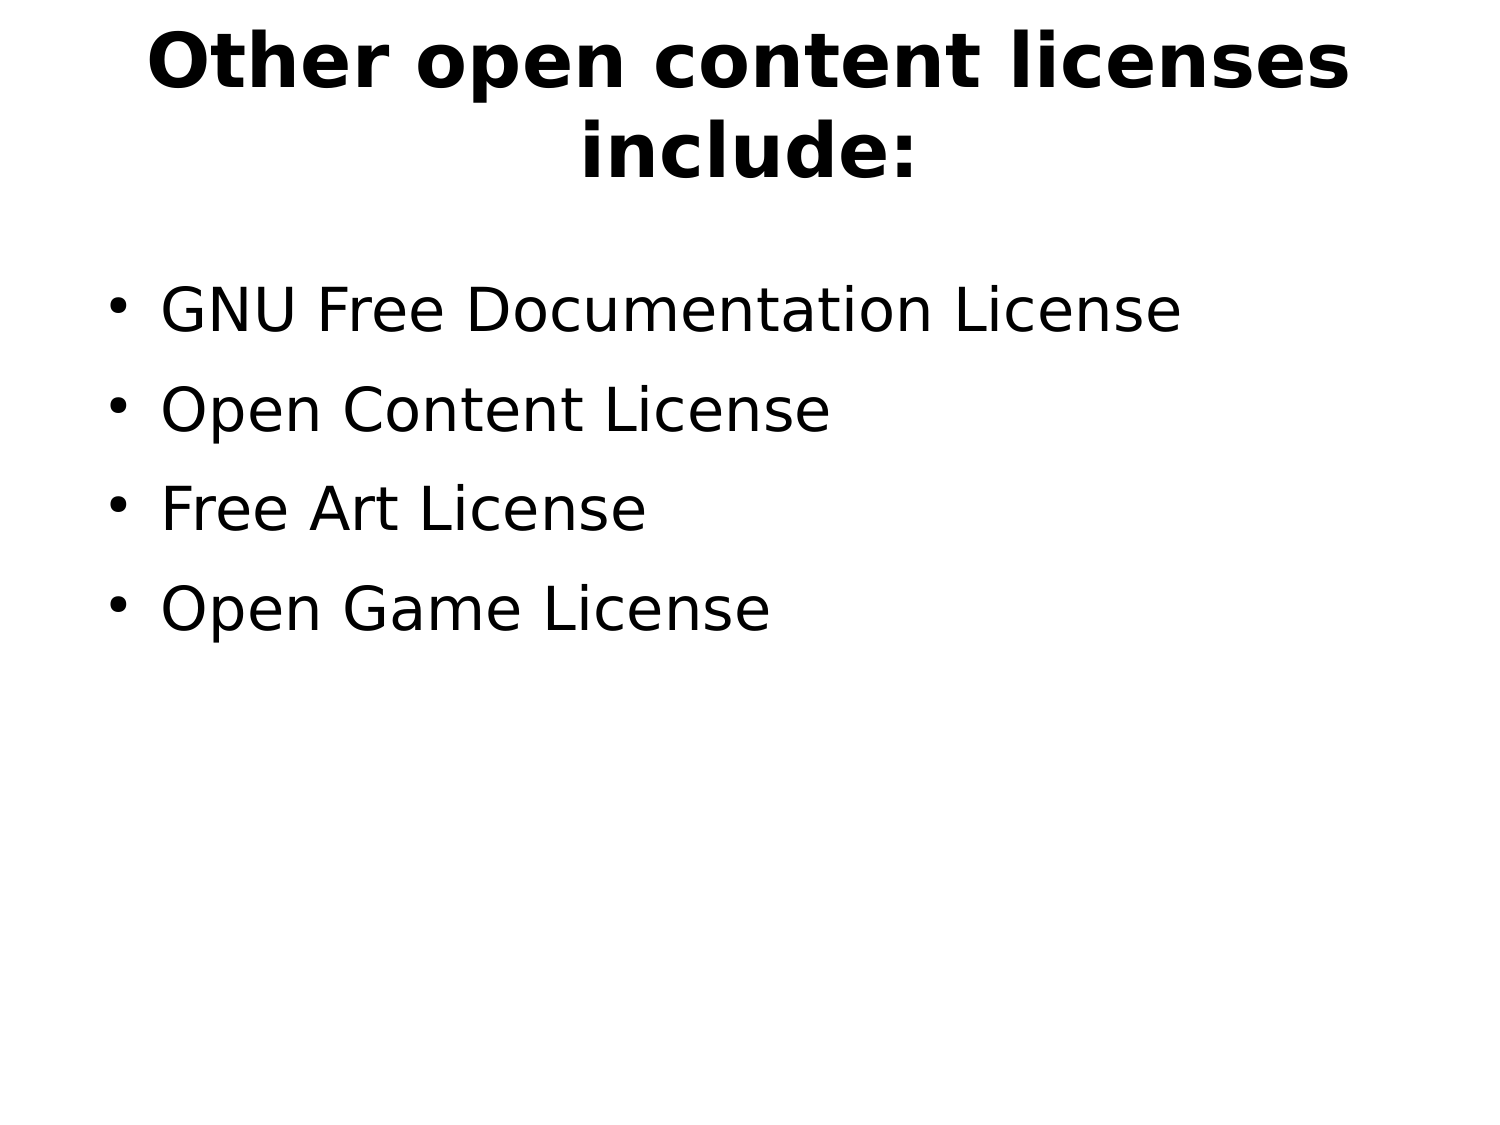

# Other open content licenses include:
GNU Free Documentation License
Open Content License
Free Art License
Open Game License